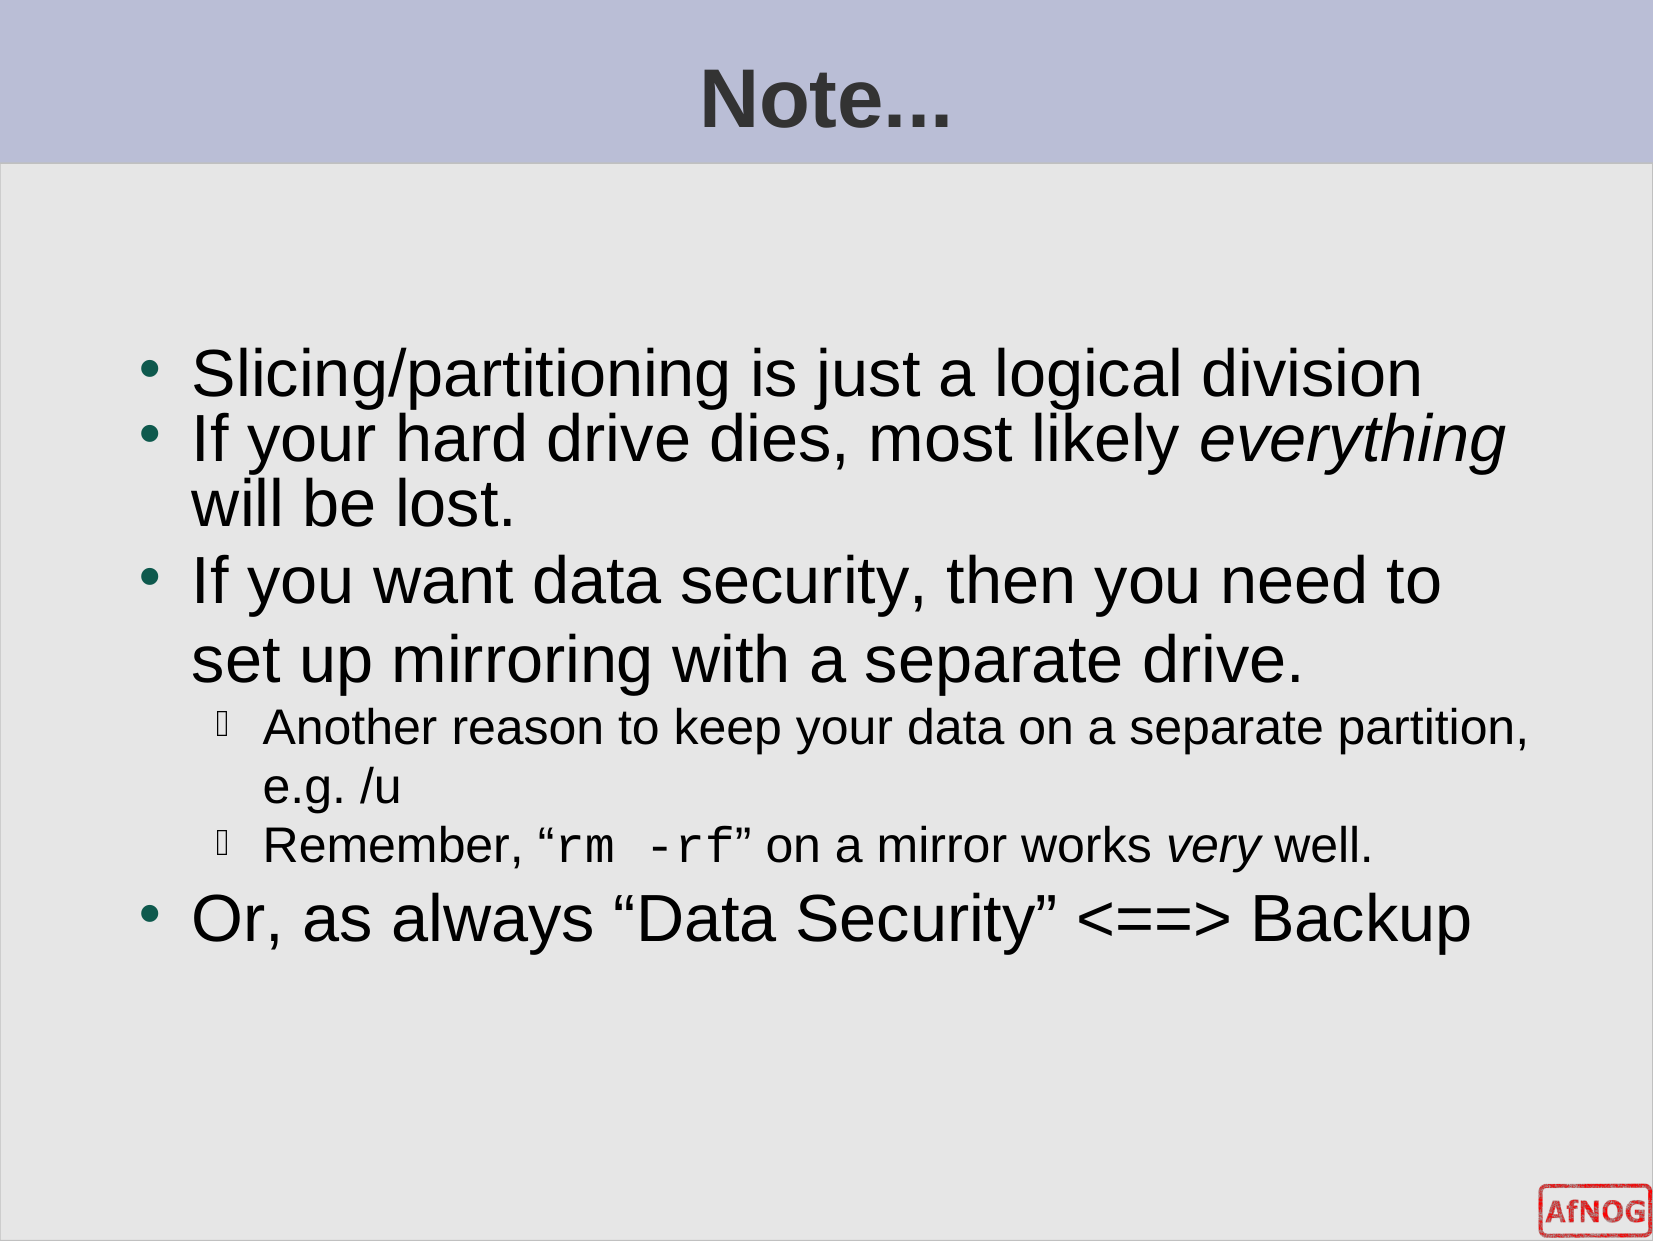

# Note...
Slicing/partitioning is just a logical division
If your hard drive dies, most likely everything will be lost.
If you want data security, then you need to set up mirroring with a separate drive.
Another reason to keep your data on a separate partition, e.g. /u
Remember, “rm -rf” on a mirror works very well.
Or, as always “Data Security” <==> Backup